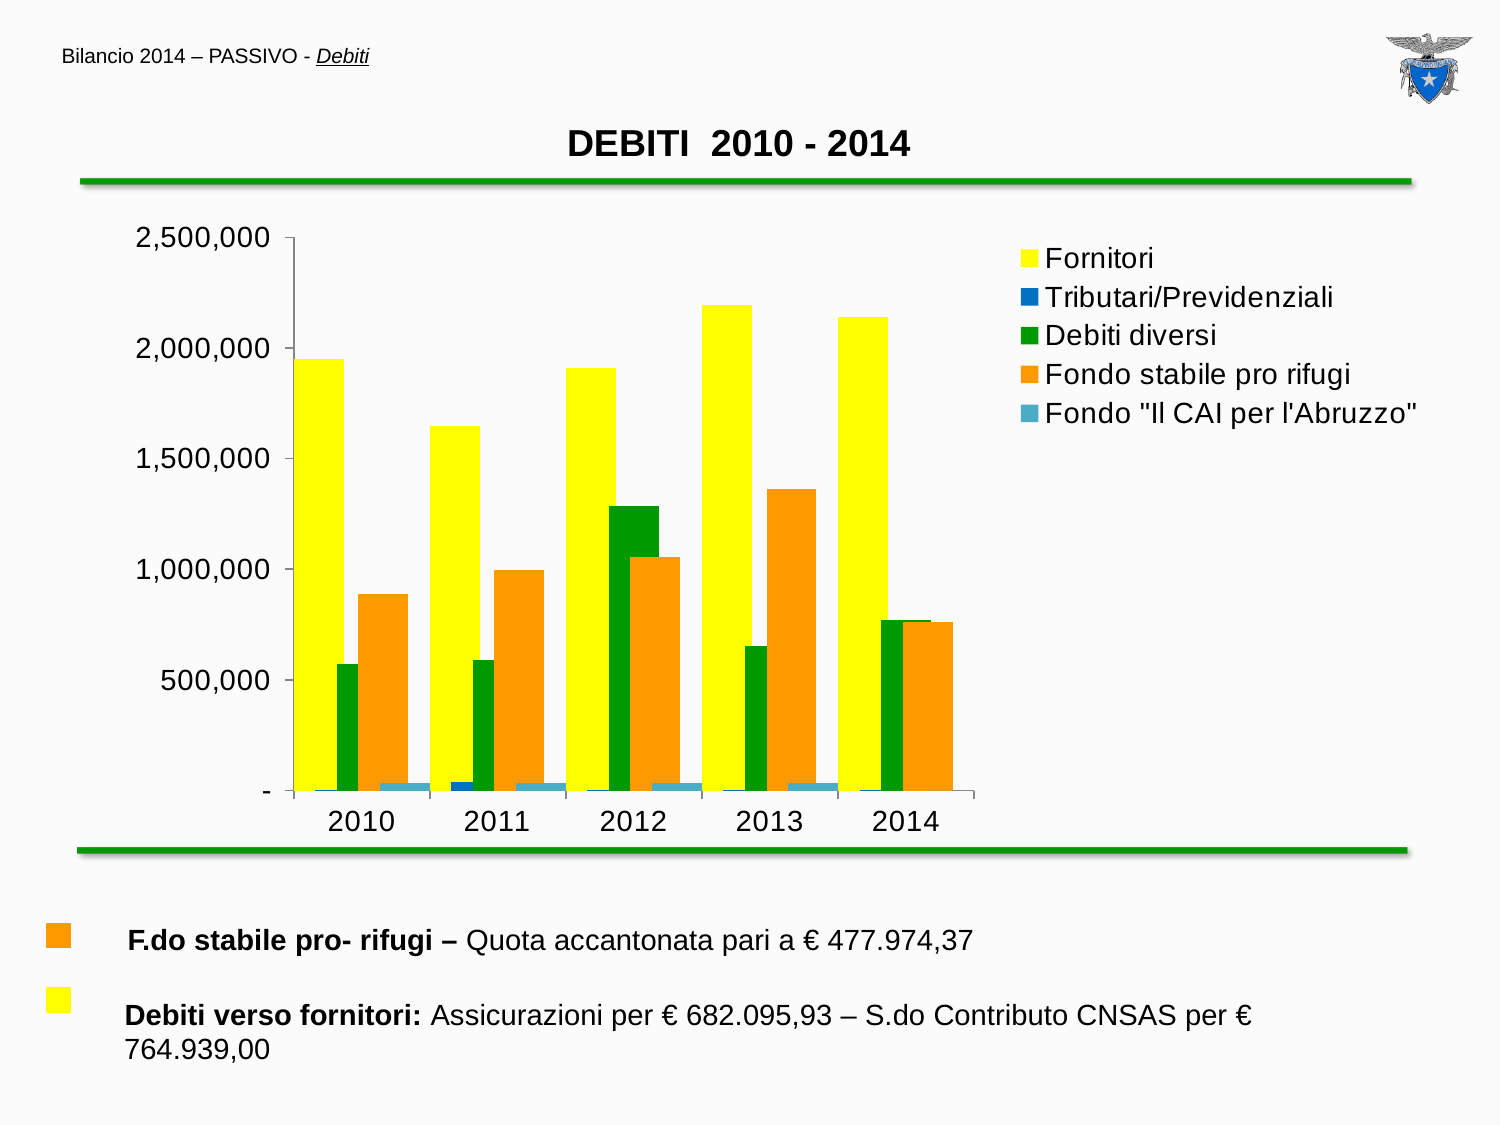

Bilancio 2014 – PASSIVO - Debiti
DEBITI 2010 - 2014
### Chart
| Category | Fornitori | Tributari/Previdenziali | Debiti diversi | Fondo stabile pro rifugi | Fondo "Il CAI per l'Abruzzo" |
|---|---|---|---|---|---|
| 2010 | 1949033.3 | 1416.11 | 569808.139999999 | 886514.16 | 31968.9 |
| 2011 | 1648068.0 | 36894.0 | 588186.0 | 997389.0 | 31969.0 |
| 2012 | 1908689.65 | 2441.52 | 1286229.51 | 1056167.79 | 31969.0 |
| 2013 | 2196114.97 | 535.11 | 653424.35 | 1364392.89 | 31969.0 |
| 2014 | 2138125.65 | 1462.71 | 771644.08 | 763302.91 | 0.0 |
F.do stabile pro- rifugi – Quota accantonata pari a € 477.974,37
Debiti verso fornitori: Assicurazioni per € 682.095,93 – S.do Contributo CNSAS per € 764.939,00